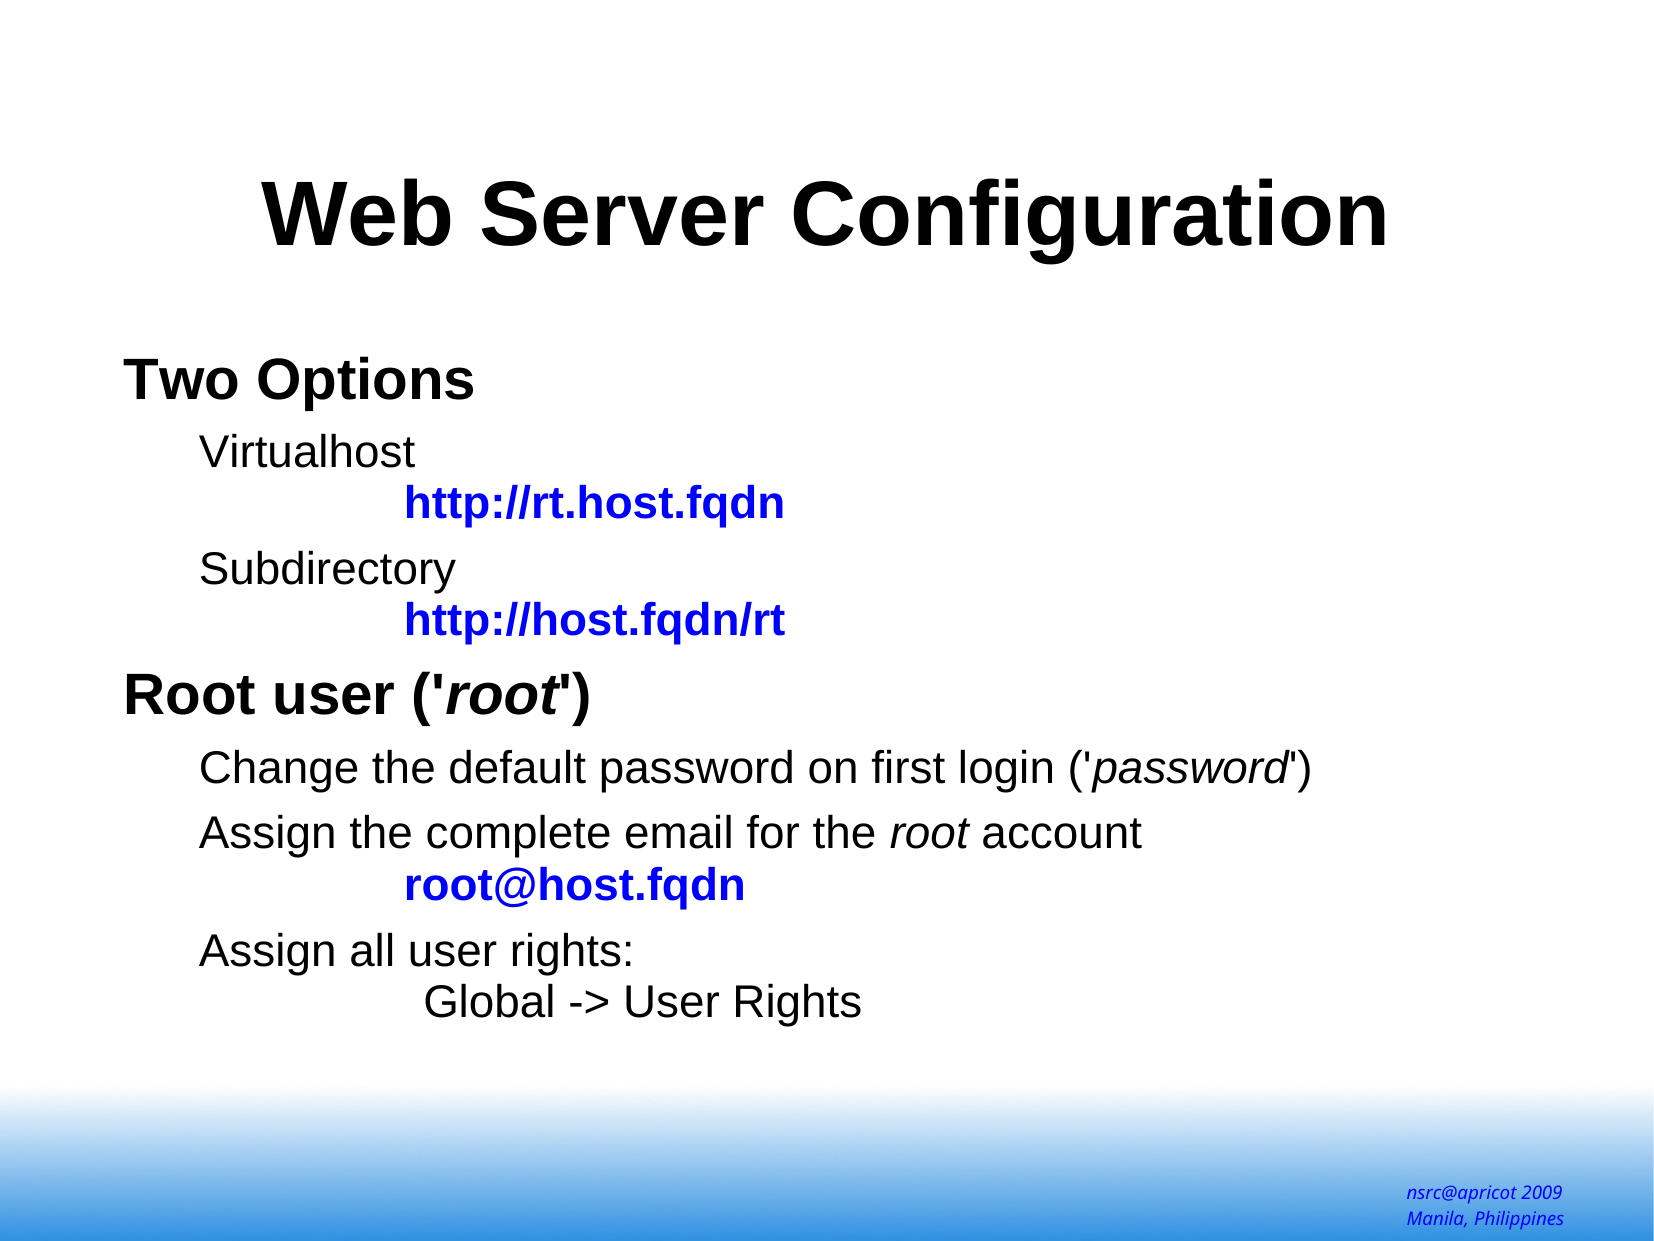

# Web Server Configuration
Two Options
Virtualhost
			http://rt.host.fqdn
Subdirectory
			http://host.fqdn/rt
Root user ('root')
Change the default password on first login ('password')
Assign the complete email for the root account
			root@host.fqdn
Assign all user rights:
			Global -> User Rights